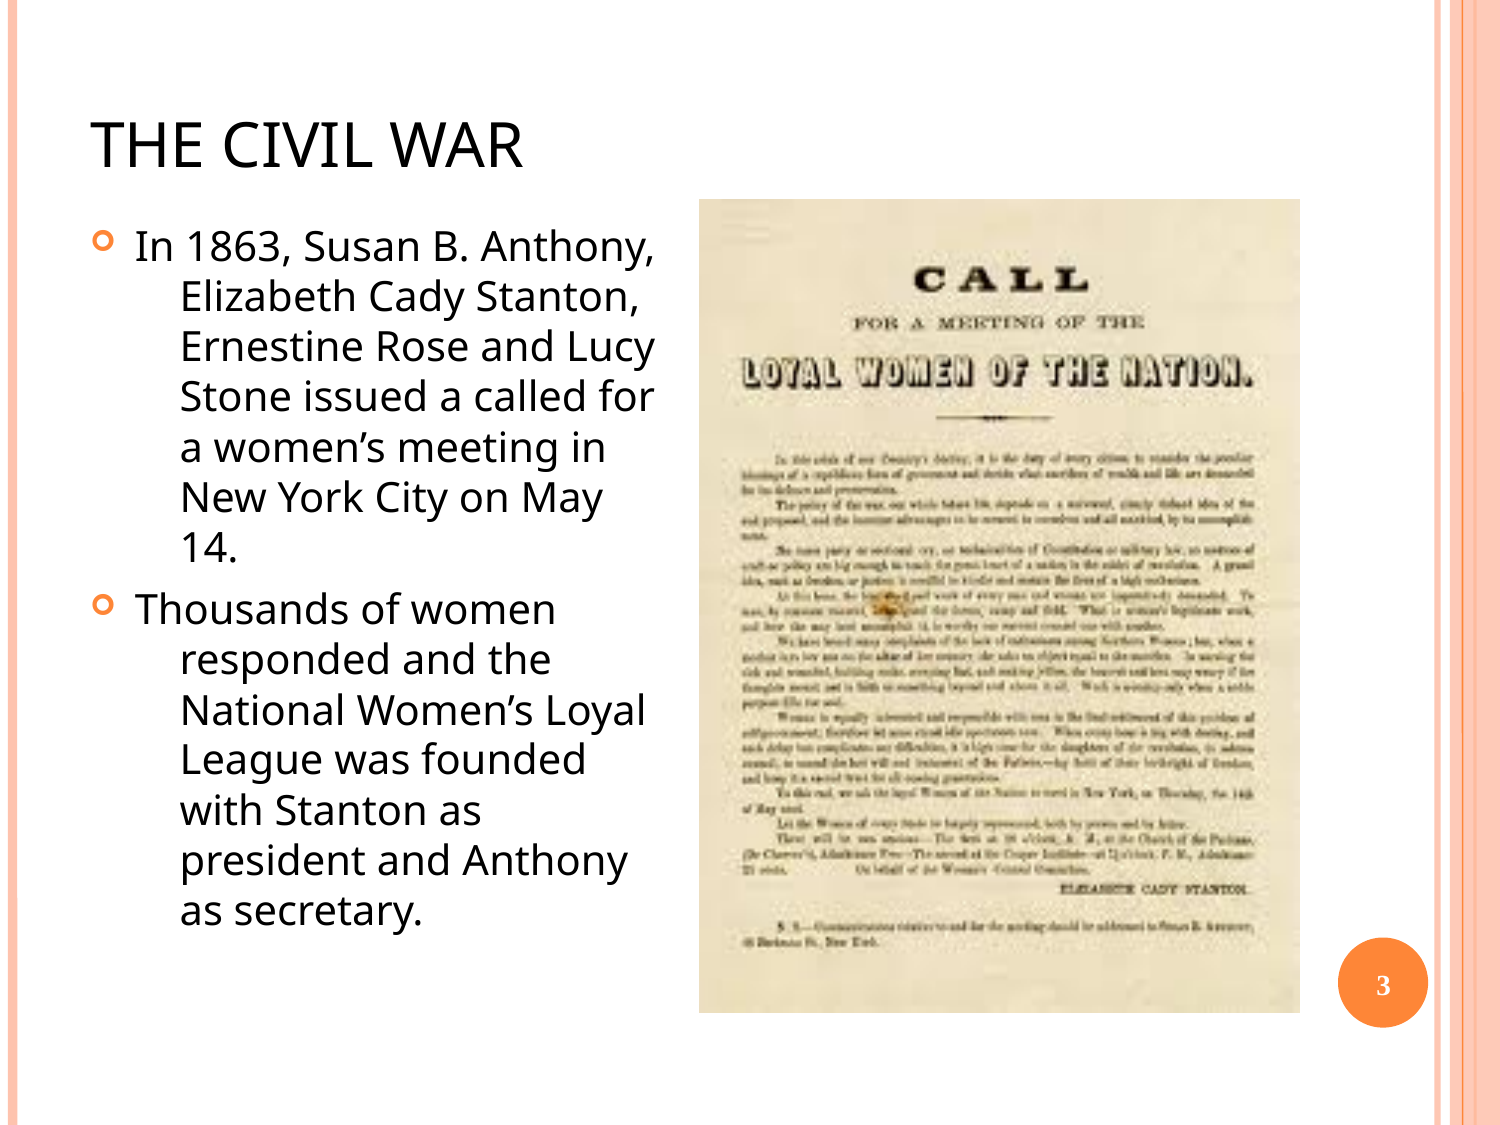

# The Civil War
In 1863, Susan B. Anthony, Elizabeth Cady Stanton, Ernestine Rose and Lucy Stone issued a called for a women’s meeting in New York City on May 14.
Thousands of women responded and the National Women’s Loyal League was founded with Stanton as president and Anthony as secretary.
3